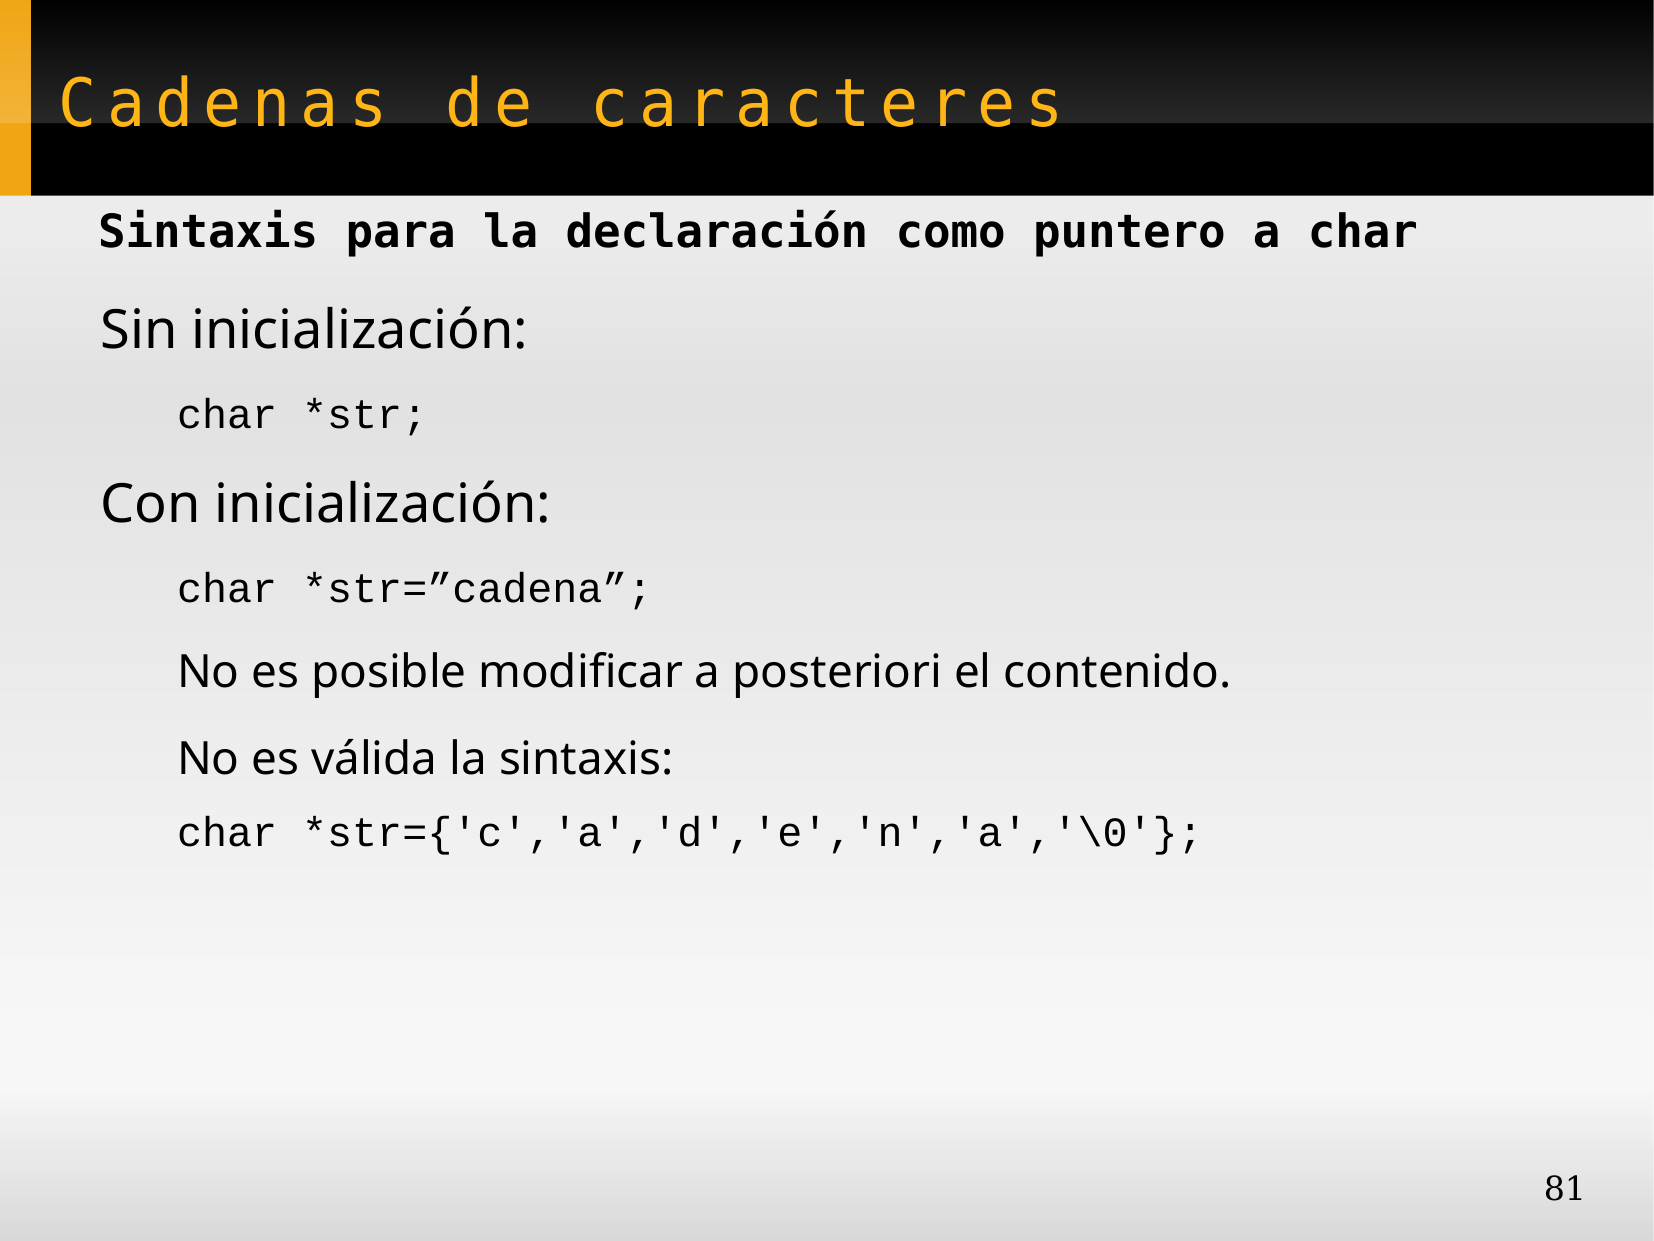

# Cadenas de caracteres
Sintaxis para la declaración como puntero a char
Sin inicialización:
char *str;
Con inicialización:
char *str=”cadena”;
No es posible modificar a posteriori el contenido.
No es válida la sintaxis:
char *str={'c','a','d','e','n','a','\0'};
81